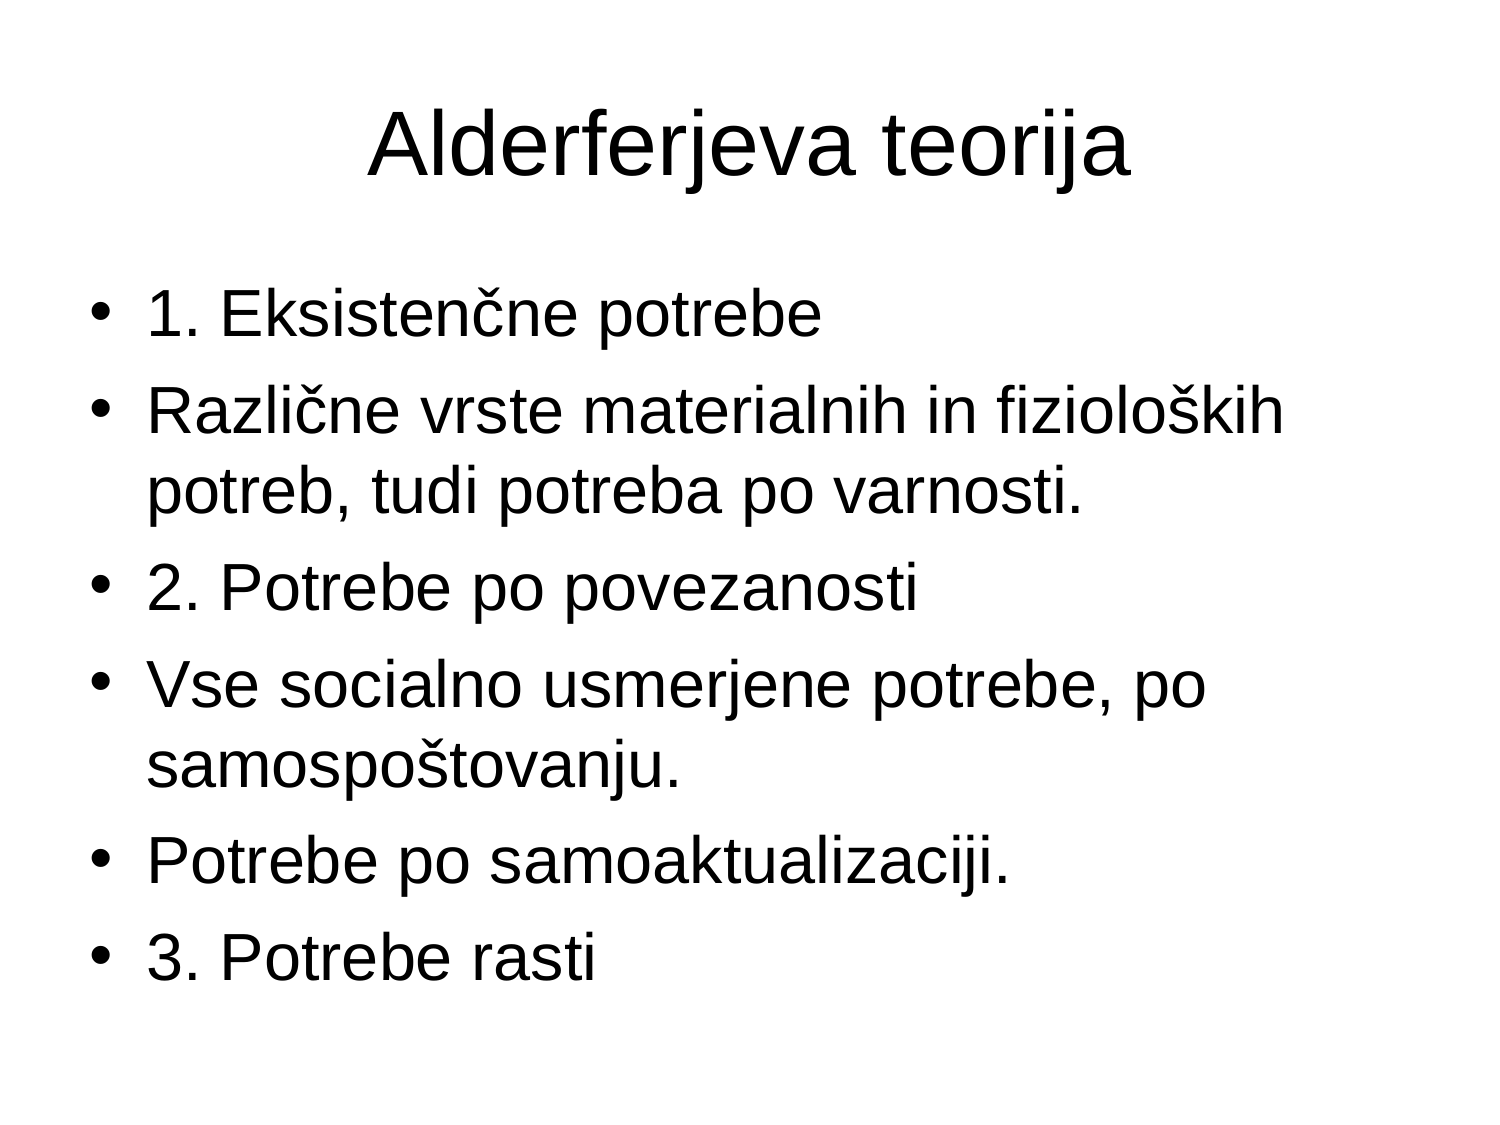

# Alderferjeva teorija
1. Eksistenčne potrebe
Različne vrste materialnih in fizioloških potreb, tudi potreba po varnosti.
2. Potrebe po povezanosti
Vse socialno usmerjene potrebe, po samospoštovanju.
Potrebe po samoaktualizaciji.
3. Potrebe rasti